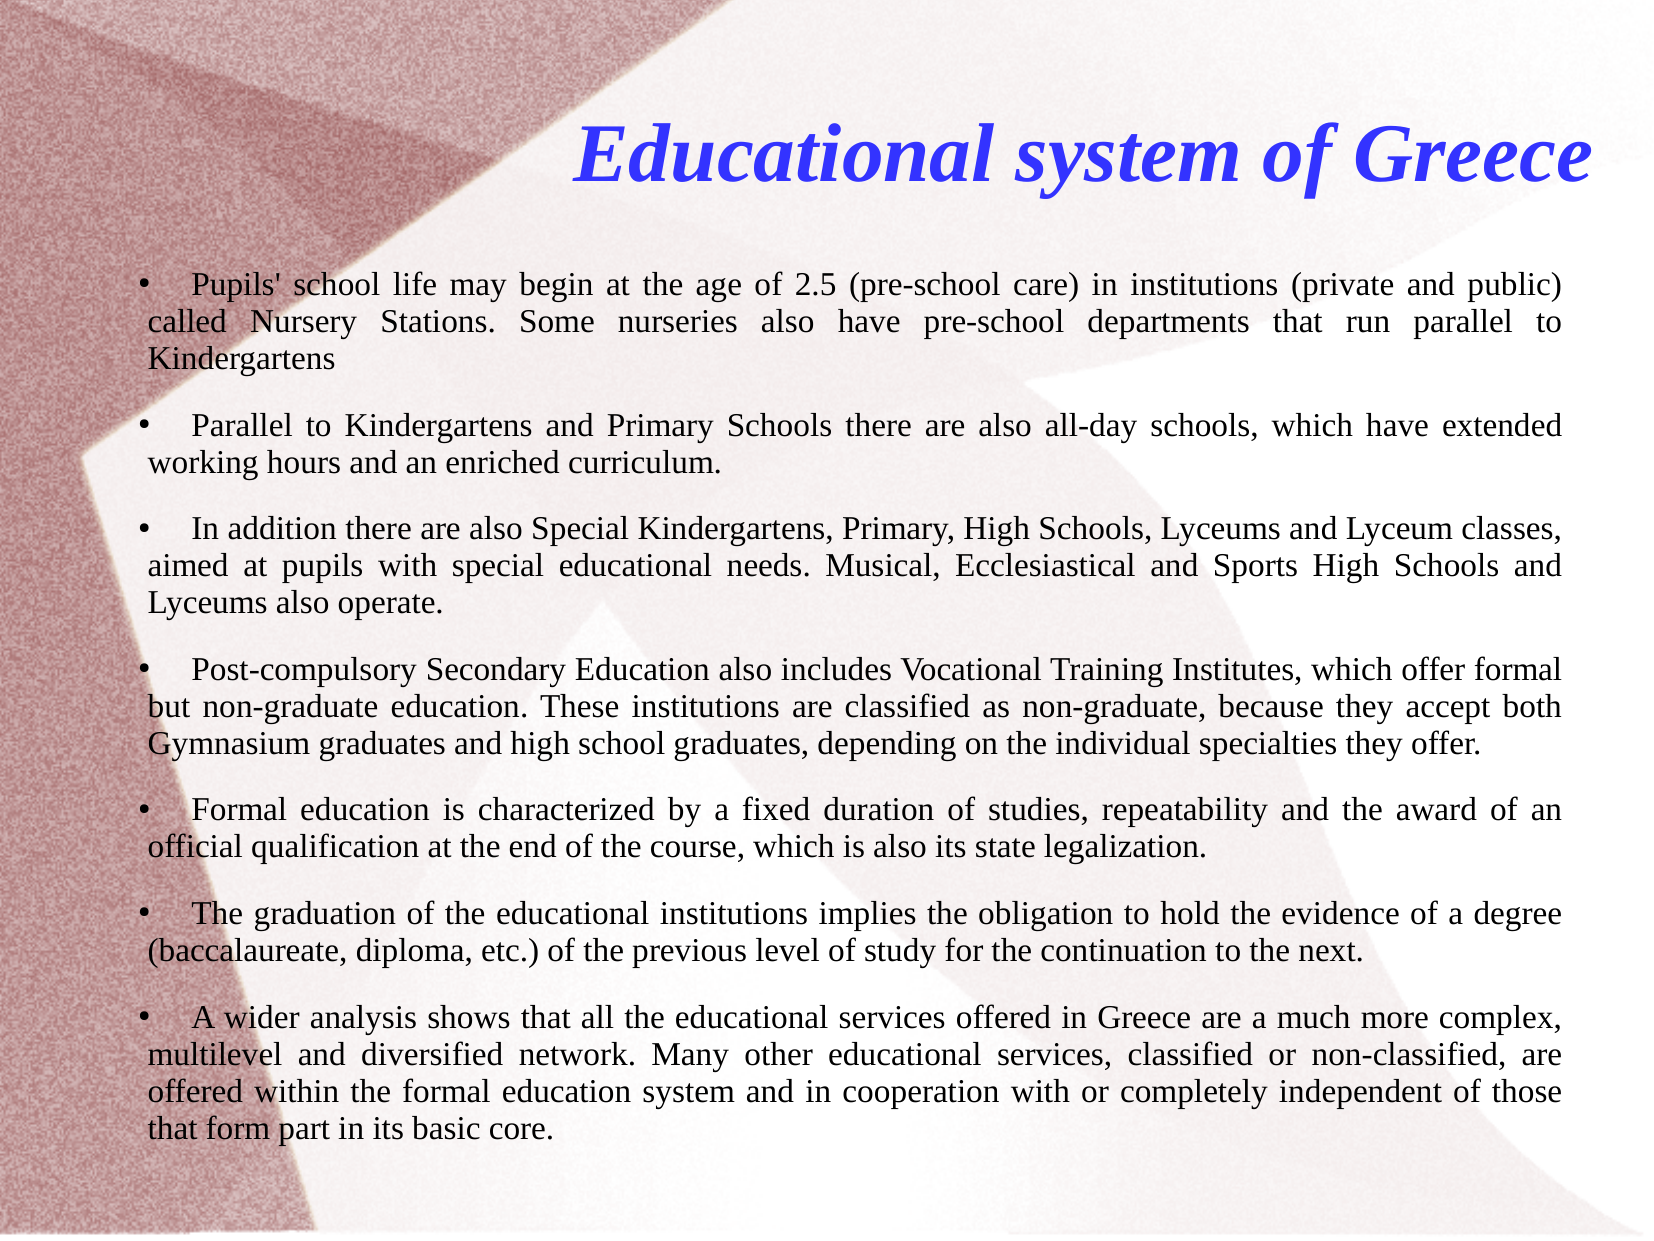

# Educational system of Greece
Pupils' school life may begin at the age of 2.5 (pre-school care) in institutions (private and public) called Nursery Stations. Some nurseries also have pre-school departments that run parallel to Kindergartens
Parallel to Kindergartens and Primary Schools there are also all-day schools, which have extended working hours and an enriched curriculum.
In addition there are also Special Kindergartens, Primary, High Schools, Lyceums and Lyceum classes, aimed at pupils with special educational needs. Musical, Ecclesiastical and Sports High Schools and Lyceums also operate.
Post-compulsory Secondary Education also includes Vocational Training Institutes, which offer formal but non-graduate education. These institutions are classified as non-graduate, because they accept both Gymnasium graduates and high school graduates, depending on the individual specialties they offer.
Formal education is characterized by a fixed duration of studies, repeatability and the award of an official qualification at the end of the course, which is also its state legalization.
The graduation of the educational institutions implies the obligation to hold the evidence of a degree (baccalaureate, diploma, etc.) of the previous level of study for the continuation to the next.
A wider analysis shows that all the educational services offered in Greece are a much more complex, multilevel and diversified network. Many other educational services, classified or non-classified, are offered within the formal education system and in cooperation with or completely independent of those that form part in its basic core.
.